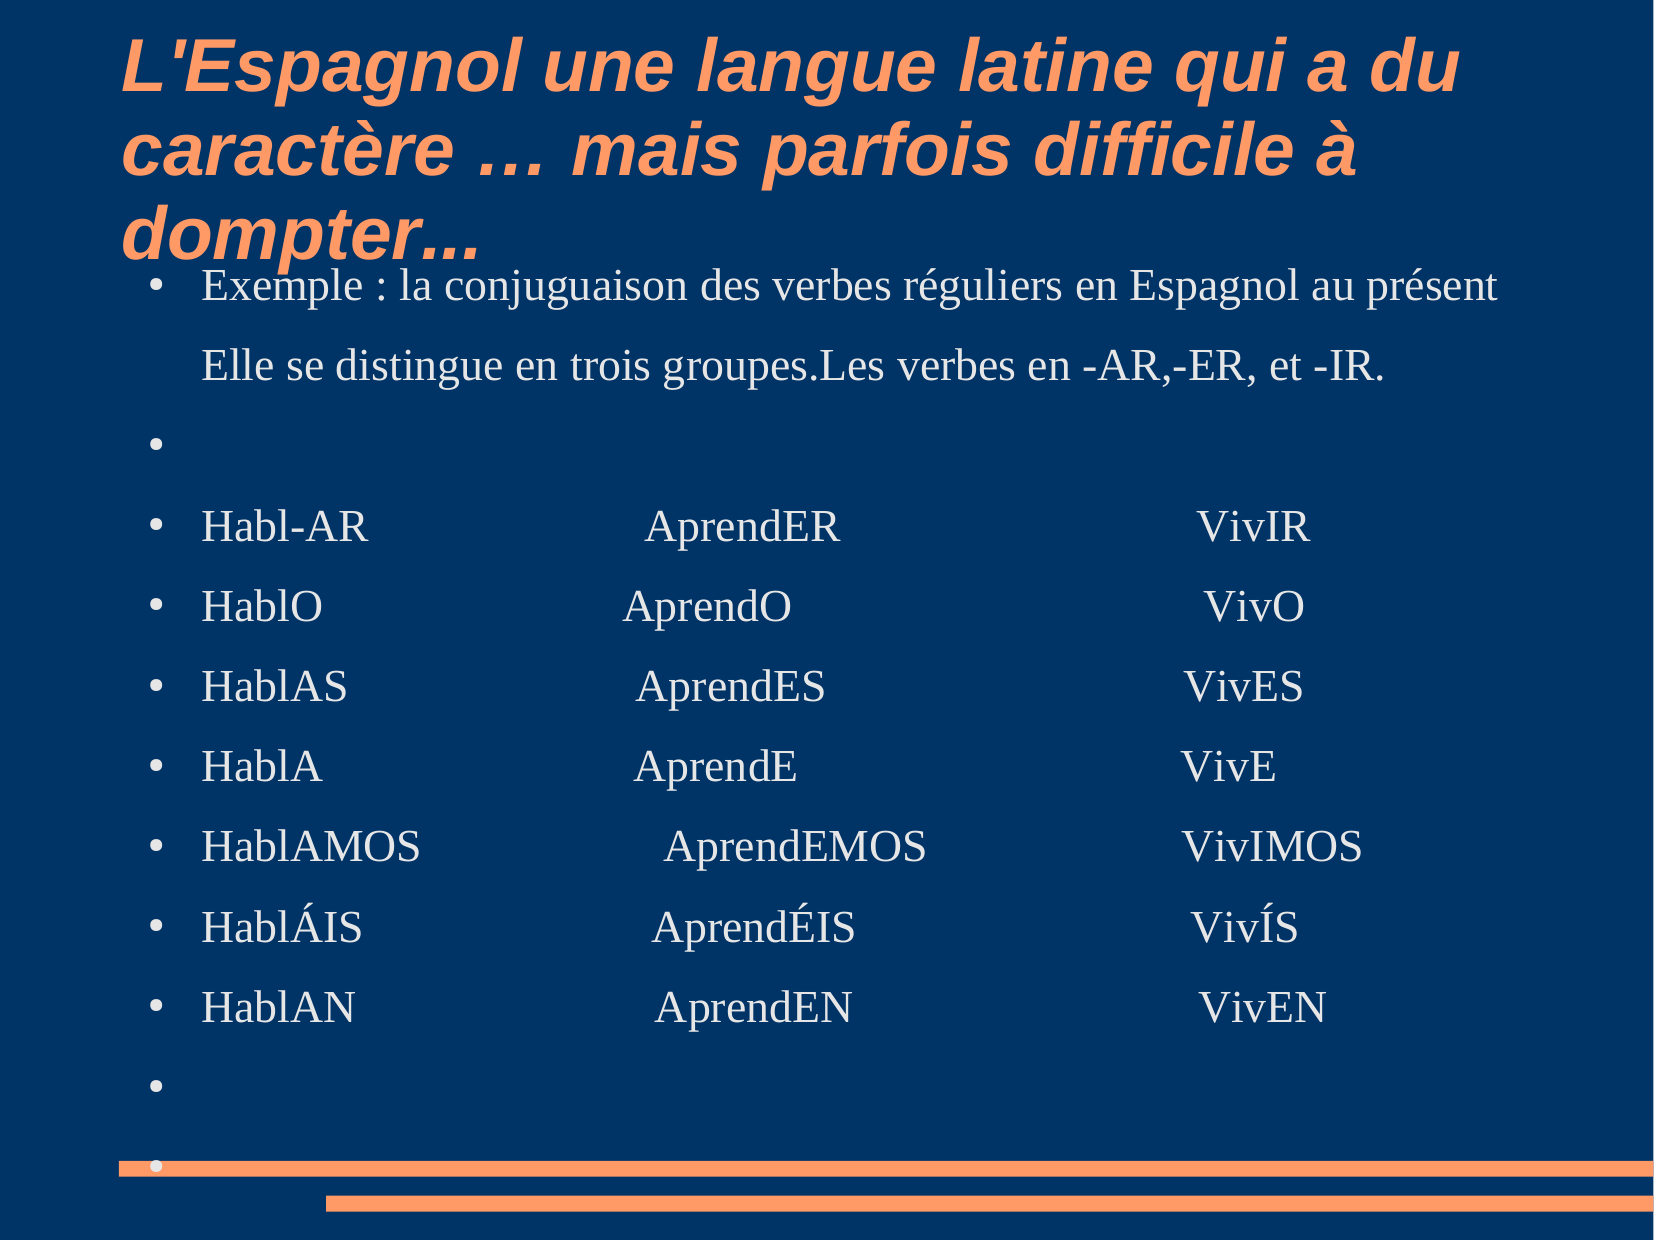

# L'Espagnol une langue latine qui a du caractère … mais parfois difficile à dompter...
Exemple : la conjuguaison des verbes réguliers en Espagnol au présent
Elle se distingue en trois groupes.Les verbes en -AR,-ER, et -IR.
Habl-AR AprendER VivIR
HablO AprendO 	 VivO
HablAS AprendES VivES
HablA AprendE 	 VivE
HablAMOS AprendEMOS VivIMOS
HablÁIS AprendÉIS VivÍS
HablAN AprendEN VivEN